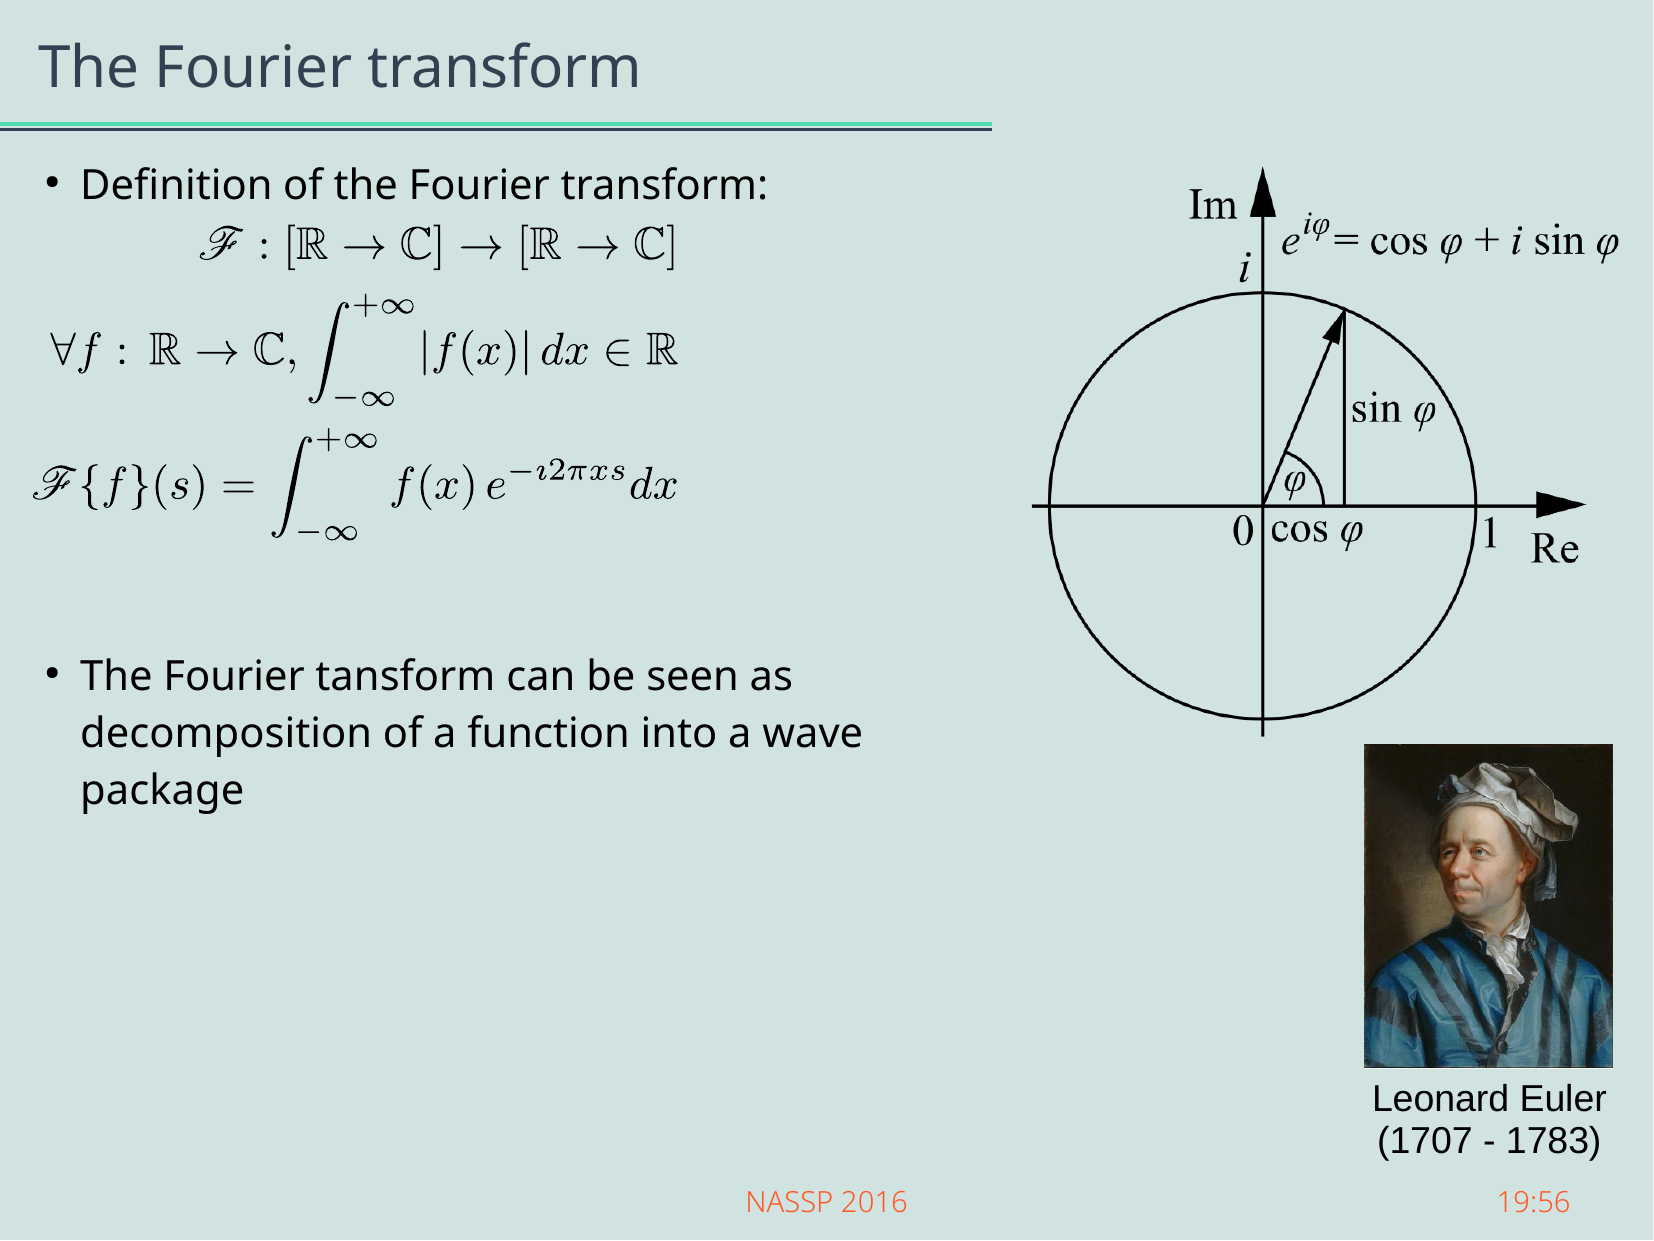

The Fourier transform
Definition of the Fourier transform:
The Fourier tansform can be seen as decomposition of a function into a wave package
Leonard Euler
(1707 - 1783)
NASSP 2016
19